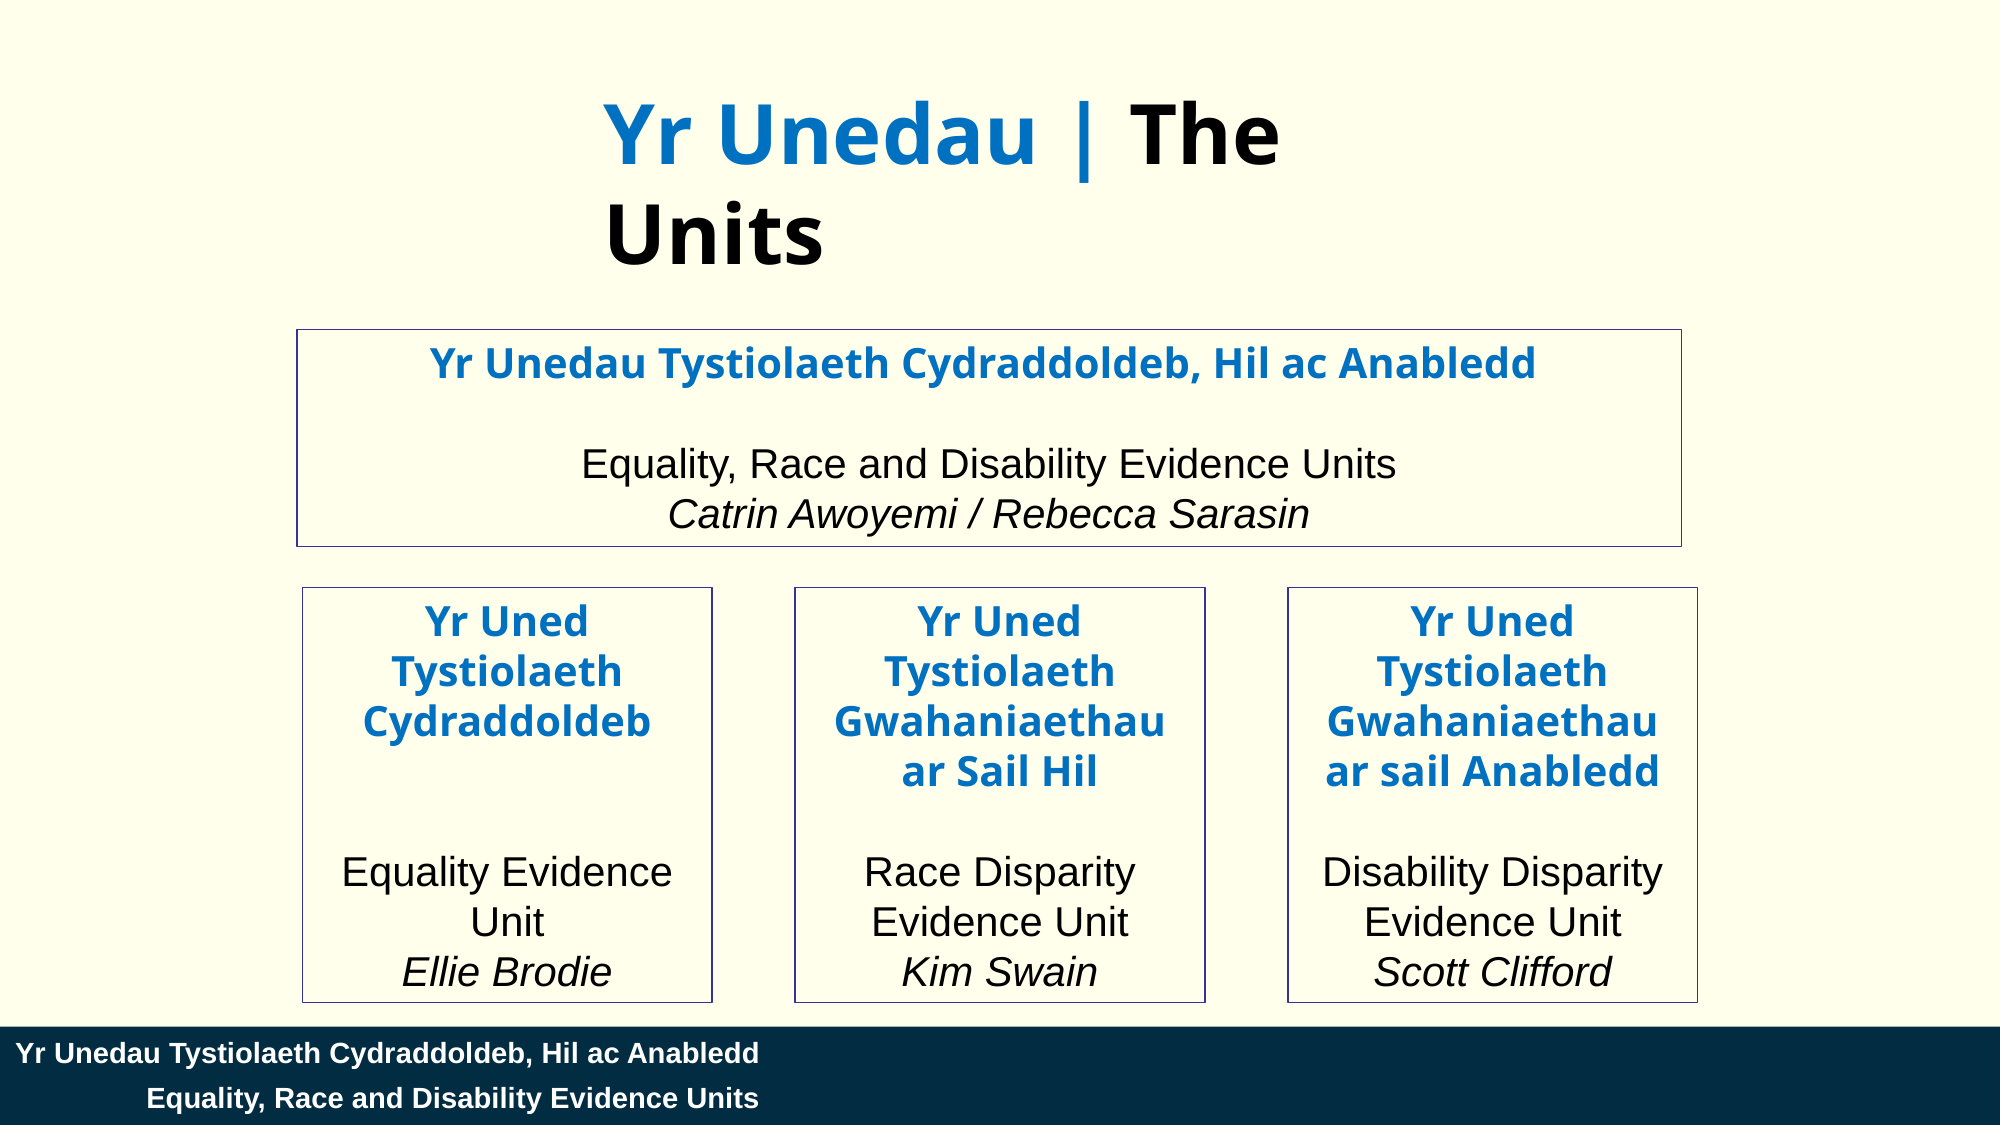

Yr Unedau | The Units
Yr Unedau Tystiolaeth Cydraddoldeb, Hil ac Anabledd
Equality, Race and Disability Evidence Units
Catrin Awoyemi / Rebecca Sarasin
Yr Uned Tystiolaeth Cydraddoldeb
Equality Evidence Unit
Ellie Brodie
Yr Uned Tystiolaeth Gwahaniaethau ar Sail Hil
Race Disparity Evidence Unit
Kim Swain
Yr Uned Tystiolaeth Gwahaniaethau ar sail Anabledd
Disability Disparity Evidence Unit
Scott Clifford
Yr Unedau Tystiolaeth Cydraddoldeb, Hil ac Anabledd
Equality, Race and Disability Evidence Units